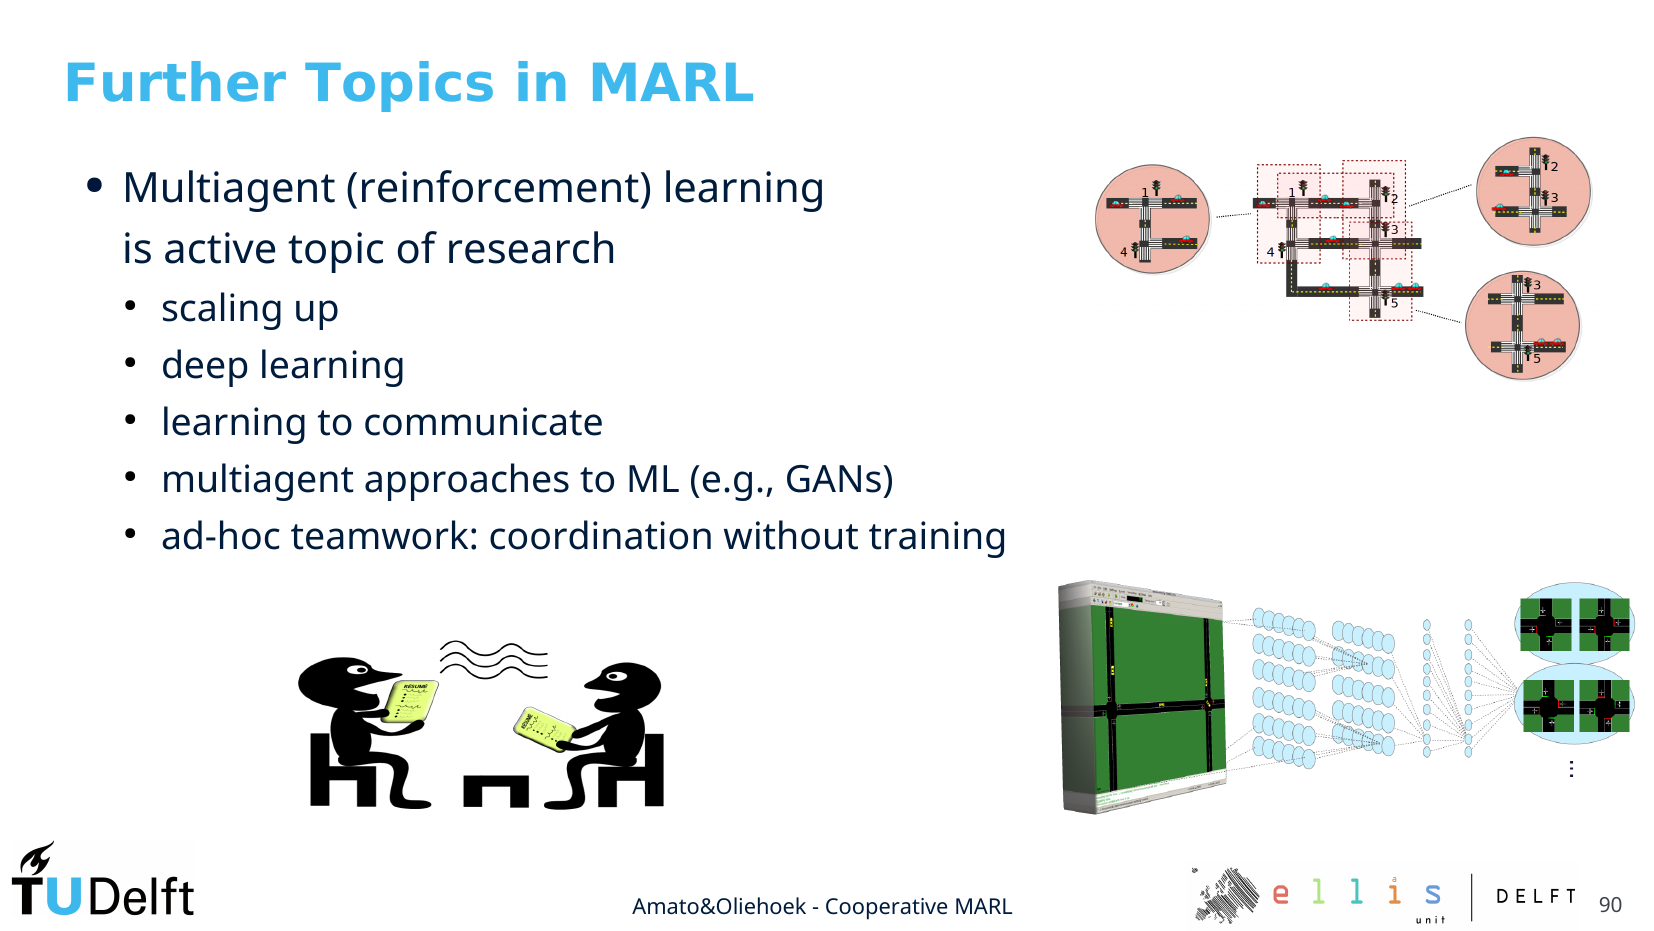

# Further Topics in MARL
Multiagent (reinforcement) learning
is active topic of research
scaling up
deep learning
learning to communicate
multiagent approaches to ML (e.g., GANs)
ad-hoc teamwork: coordination without training
Amato&Oliehoek - Cooperative MARL